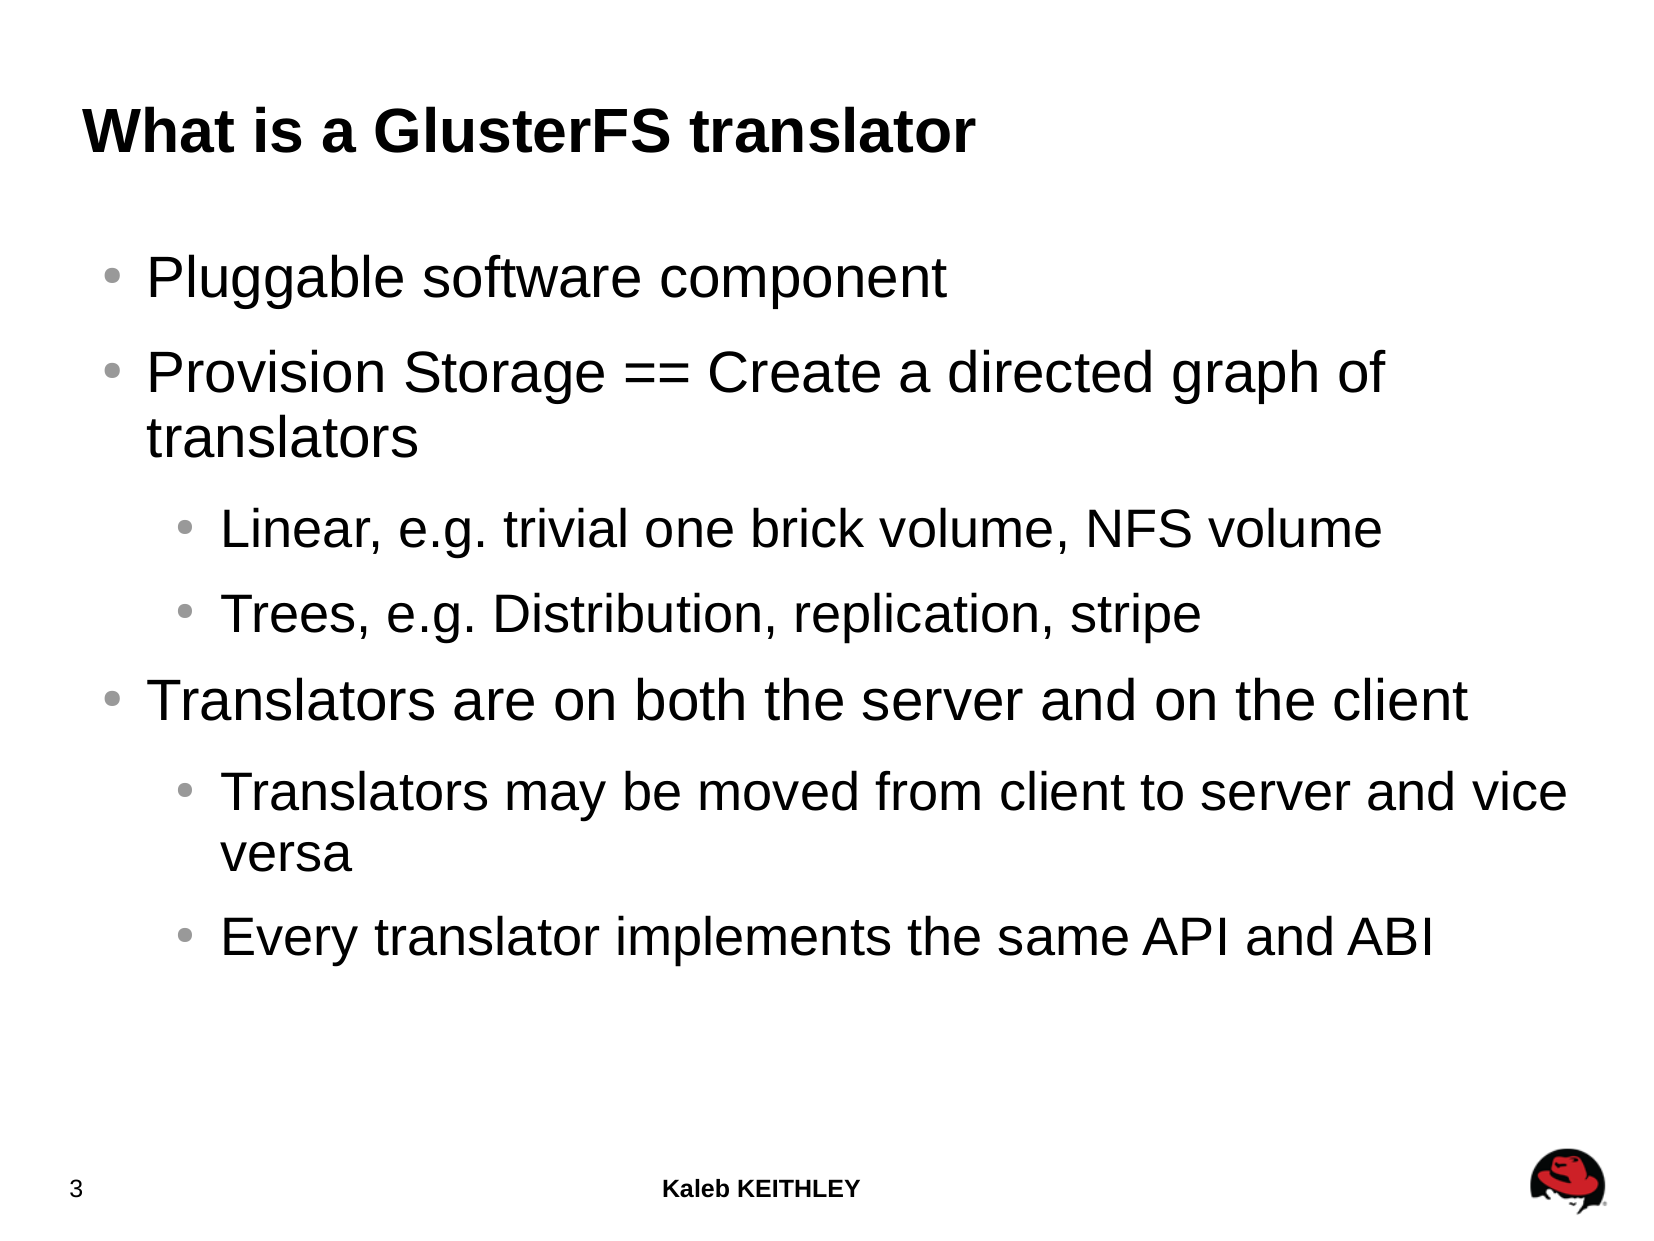

# What is a GlusterFS translator
Pluggable software component
Provision Storage == Create a directed graph of translators
Linear, e.g. trivial one brick volume, NFS volume
Trees, e.g. Distribution, replication, stripe
Translators are on both the server and on the client
Translators may be moved from client to server and vice versa
Every translator implements the same API and ABI